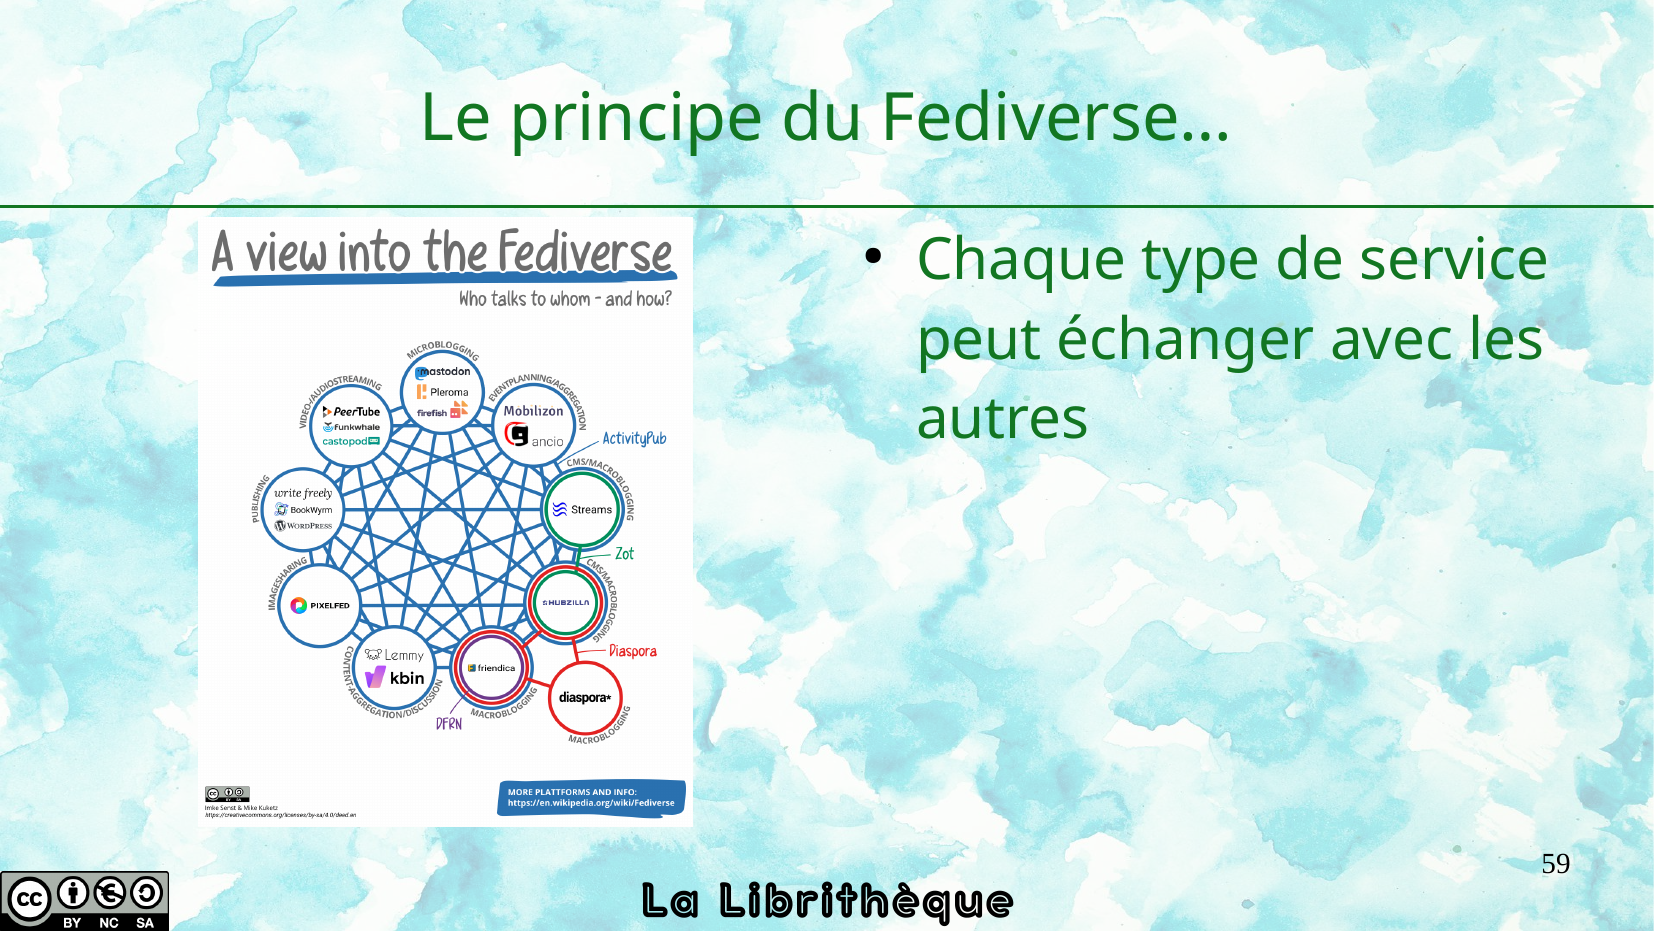

# Le principe du Fediverse…
Chaque type de service peut échanger avec les autres
59